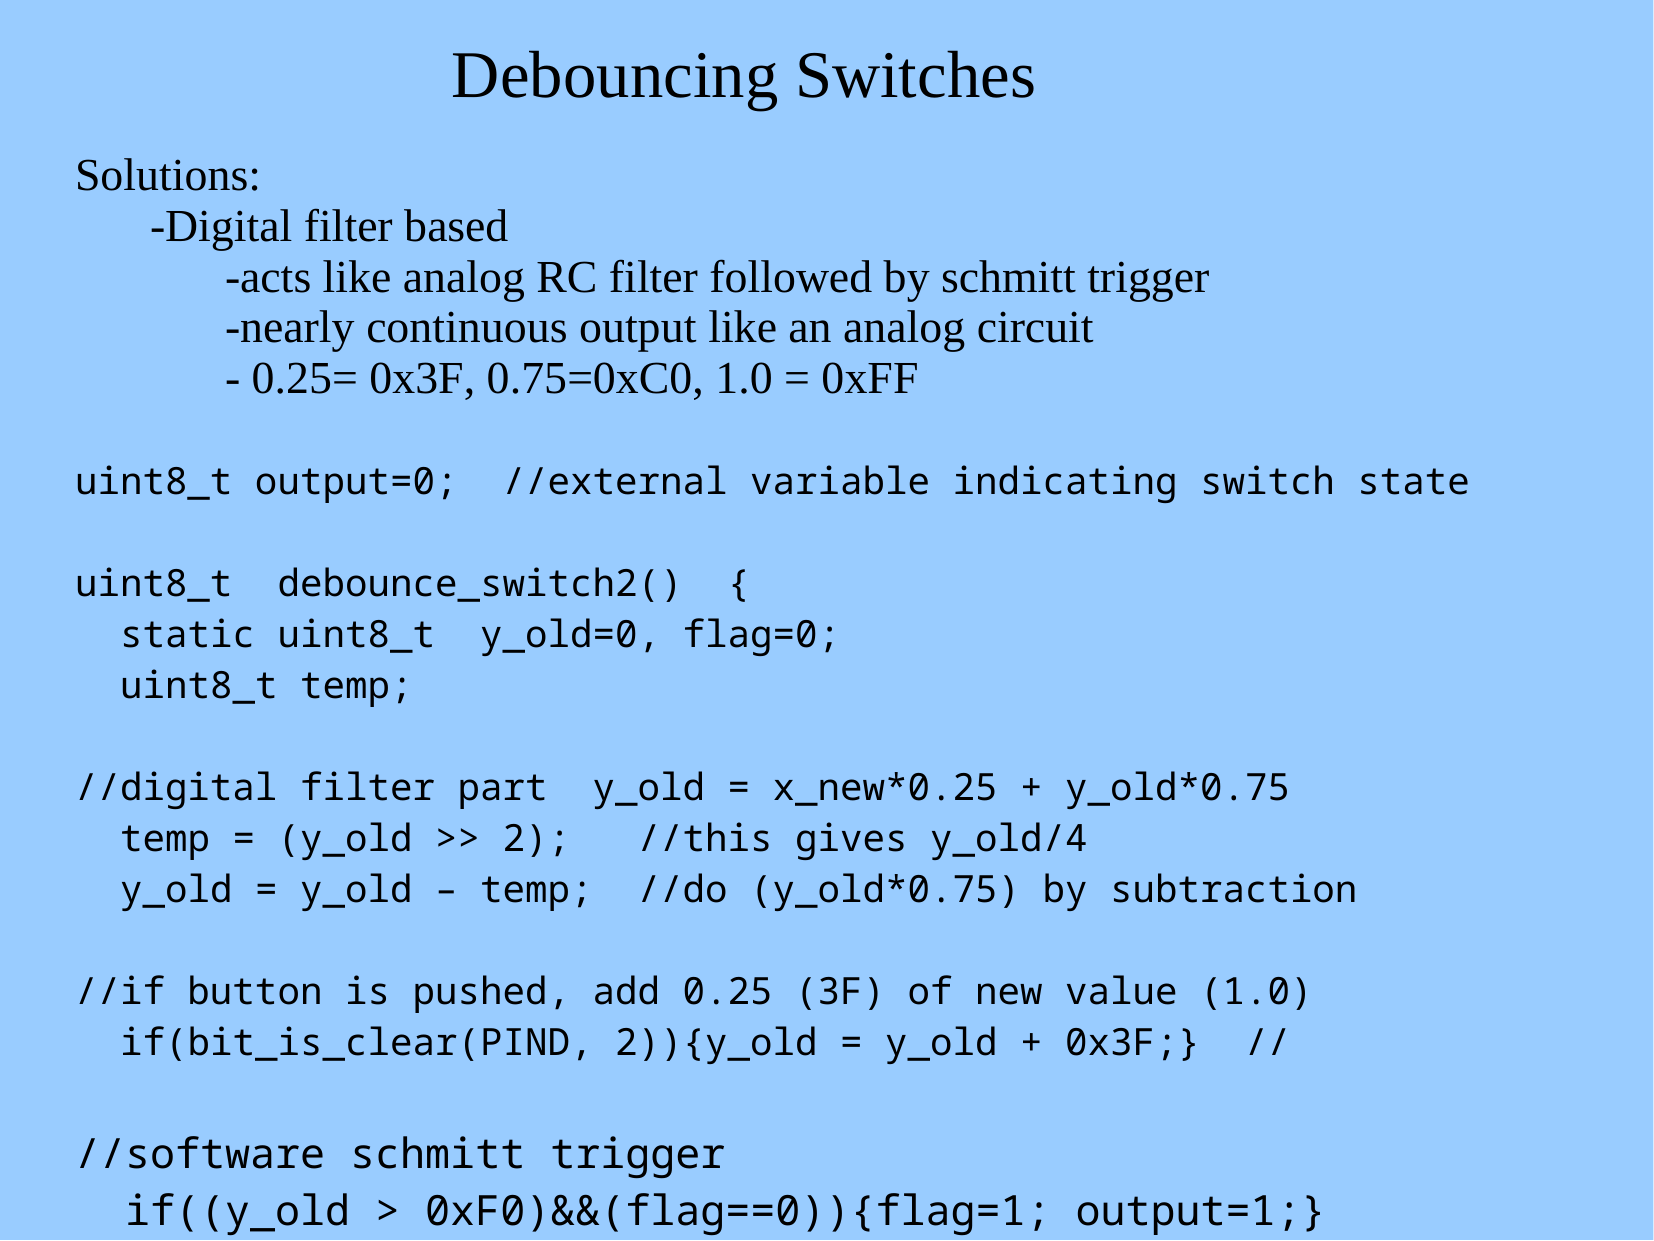

Debouncing Switches
Solutions:
	-Digital filter based
		-acts like analog RC filter followed by schmitt trigger
		-nearly continuous output like an analog circuit
		- 0.25= 0x3F, 0.75=0xC0, 1.0 = 0xFF
uint8_t output=0; //external variable indicating switch state
uint8_t debounce_switch2() {
 static uint8_t y_old=0, flag=0;
 uint8_t temp;
//digital filter part y_old = x_new*0.25 + y_old*0.75
 temp = (y_old >> 2); //this gives y_old/4
 y_old = y_old – temp; //do (y_old*0.75) by subtraction
//if button is pushed, add 0.25 (3F) of new value (1.0)
 if(bit_is_clear(PIND, 2)){y_old = y_old + 0x3F;} //
//software schmitt trigger
 if((y_old > 0xF0)&&(flag==0)){flag=1; output=1;}
 if((y_old < 0x0F)&&(flag==1)){flag=0; output=0;}
}